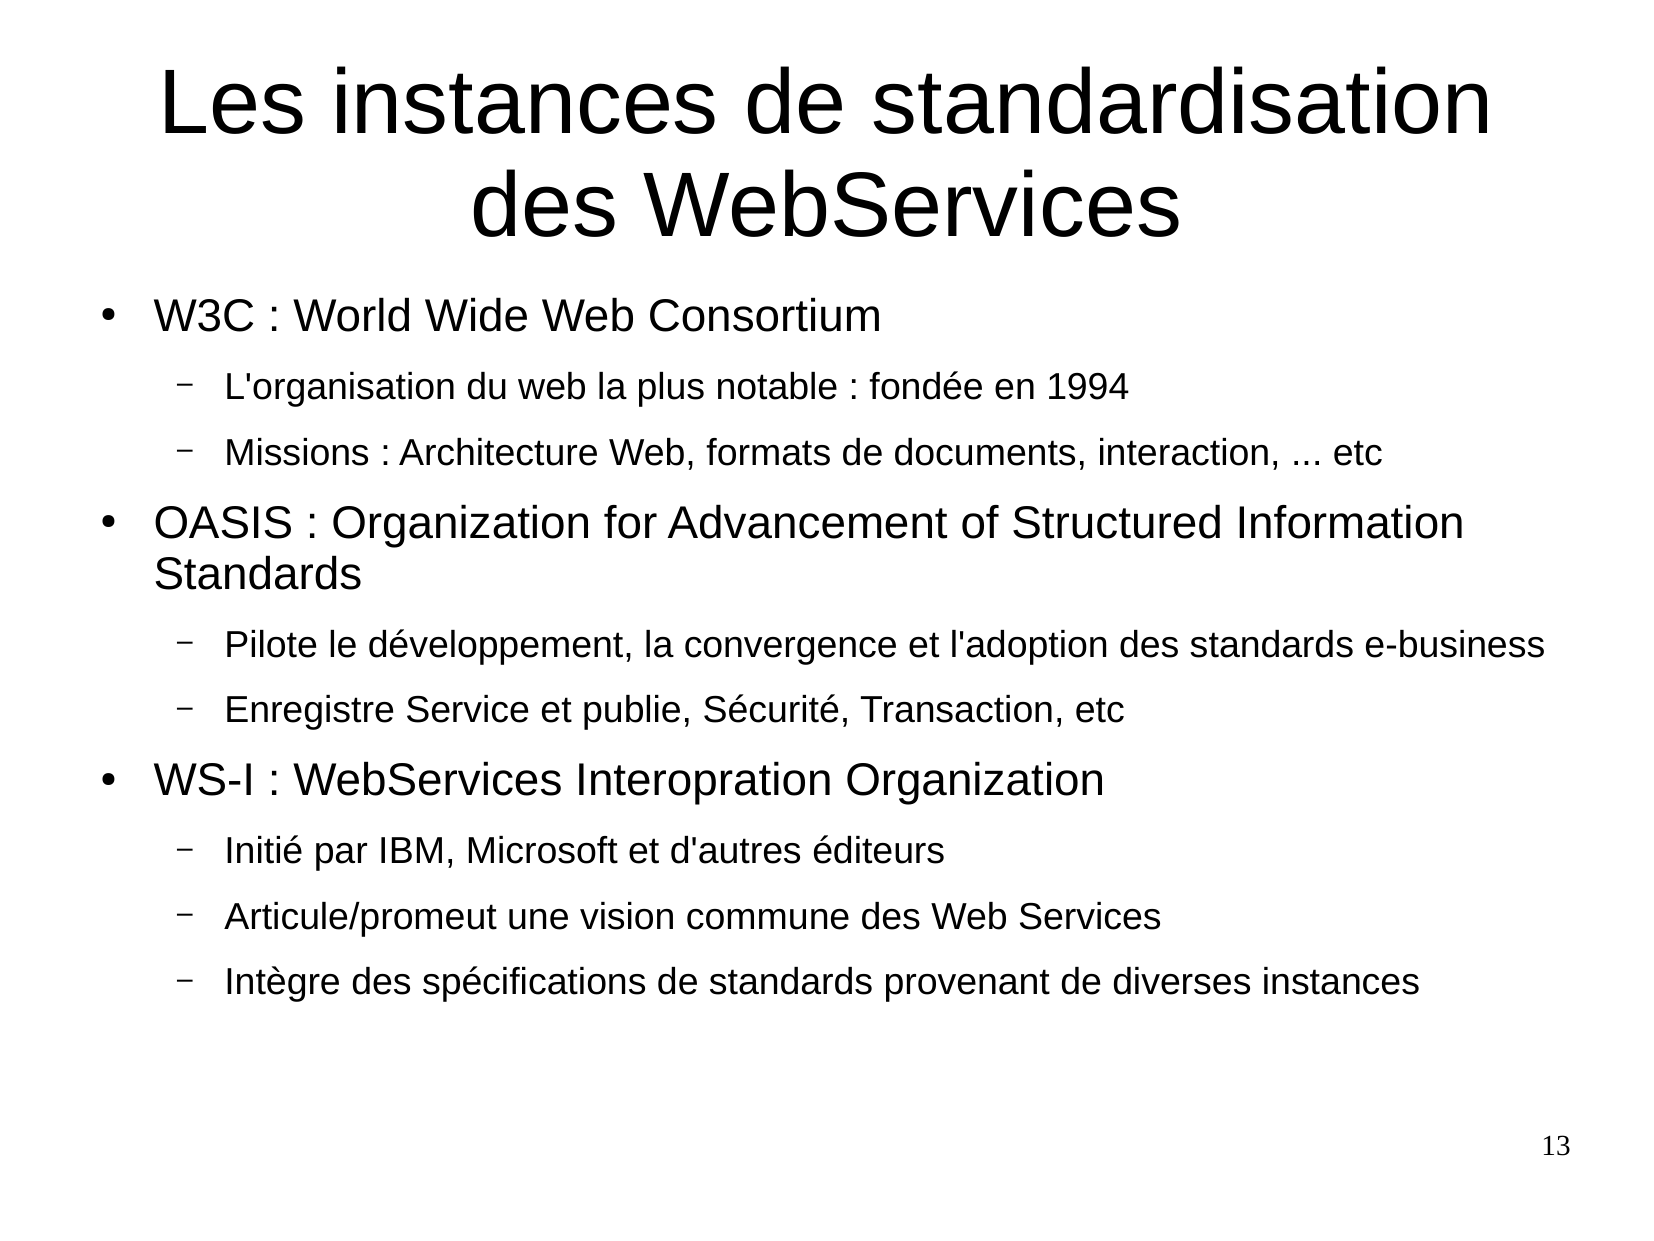

# Les instances de standardisation des WebServices
W3C : World Wide Web Consortium
L'organisation du web la plus notable : fondée en 1994
Missions : Architecture Web, formats de documents, interaction, ... etc
OASIS : Organization for Advancement of Structured Information Standards
Pilote le développement, la convergence et l'adoption des standards e-business
Enregistre Service et publie, Sécurité, Transaction, etc
WS-I : WebServices Interopration Organization
Initié par IBM, Microsoft et d'autres éditeurs
Articule/promeut une vision commune des Web Services
Intègre des spécifications de standards provenant de diverses instances
13